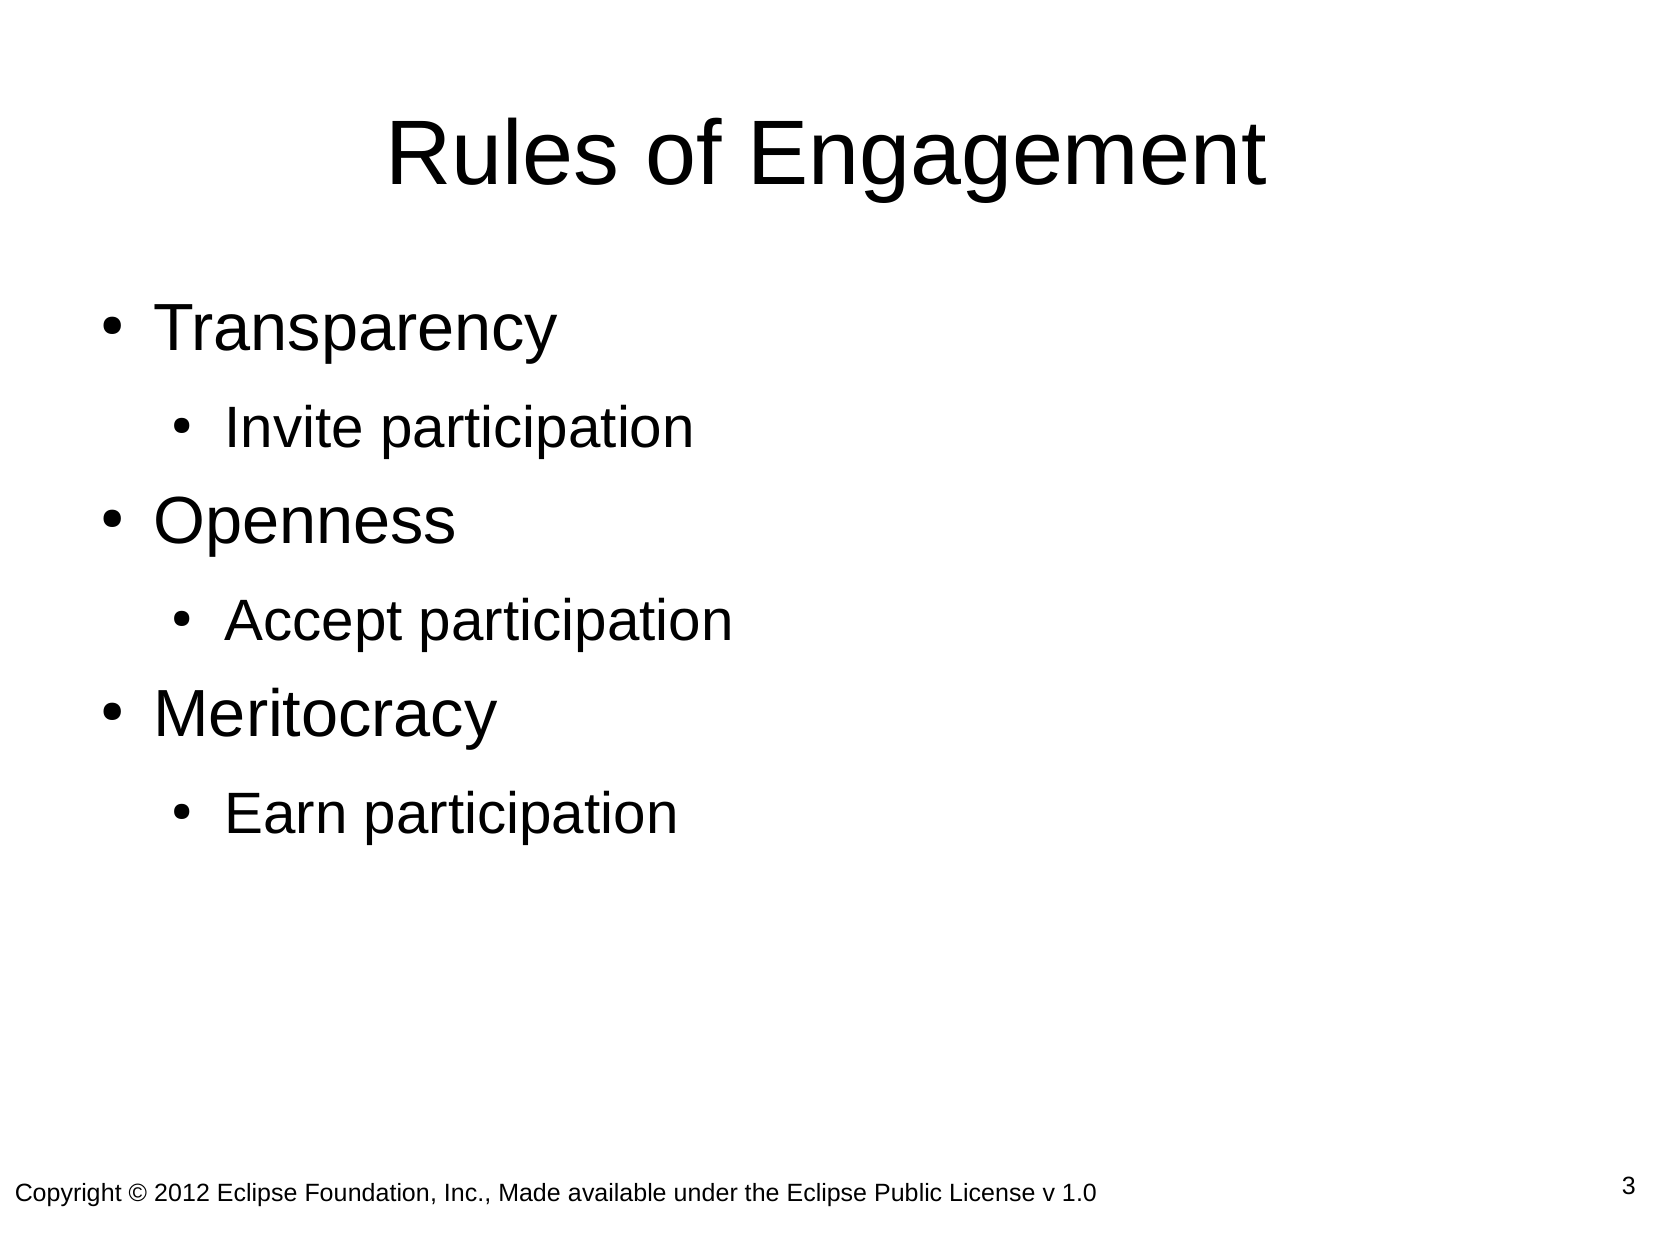

# Rules of Engagement
Transparency
Invite participation
Openness
Accept participation
Meritocracy
Earn participation
3